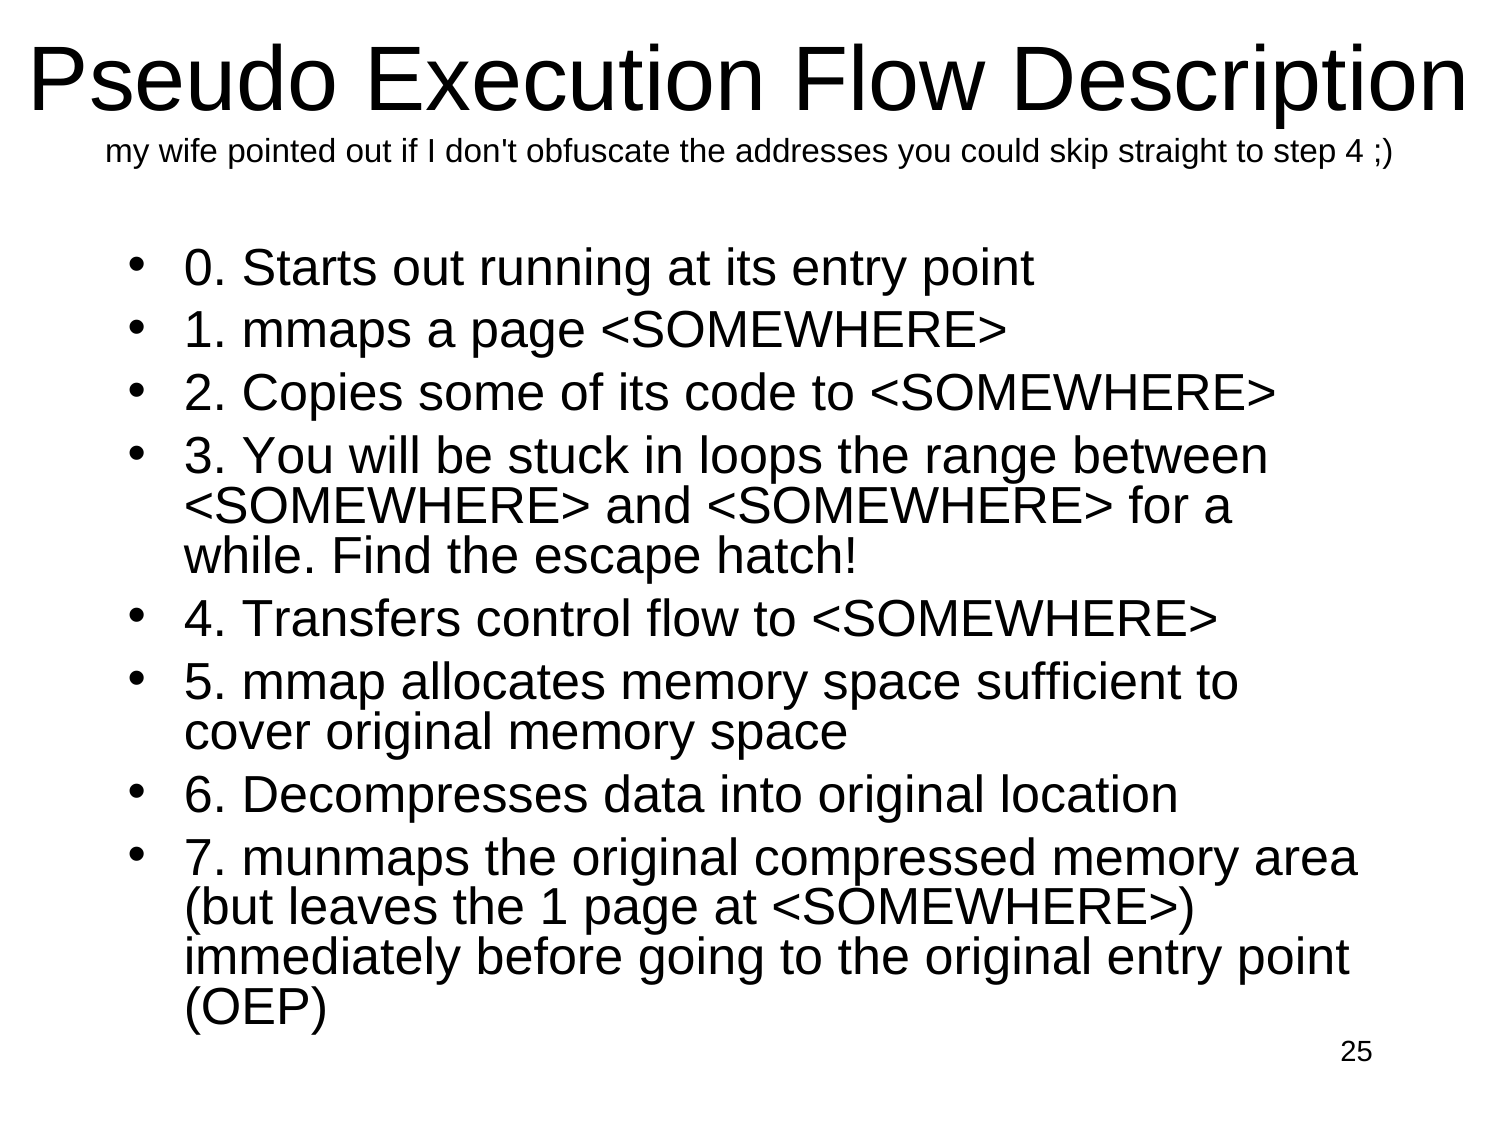

# Pseudo Execution Flow Description my wife pointed out if I don't obfuscate the addresses you could skip straight to step 4 ;)
0. Starts out running at its entry point
1. mmaps a page <SOMEWHERE>
2. Copies some of its code to <SOMEWHERE>
3. You will be stuck in loops the range between <SOMEWHERE> and <SOMEWHERE> for a while. Find the escape hatch!
4. Transfers control flow to <SOMEWHERE>
5. mmap allocates memory space sufficient to cover original memory space
6. Decompresses data into original location
7. munmaps the original compressed memory area (but leaves the 1 page at <SOMEWHERE>) immediately before going to the original entry point (OEP)